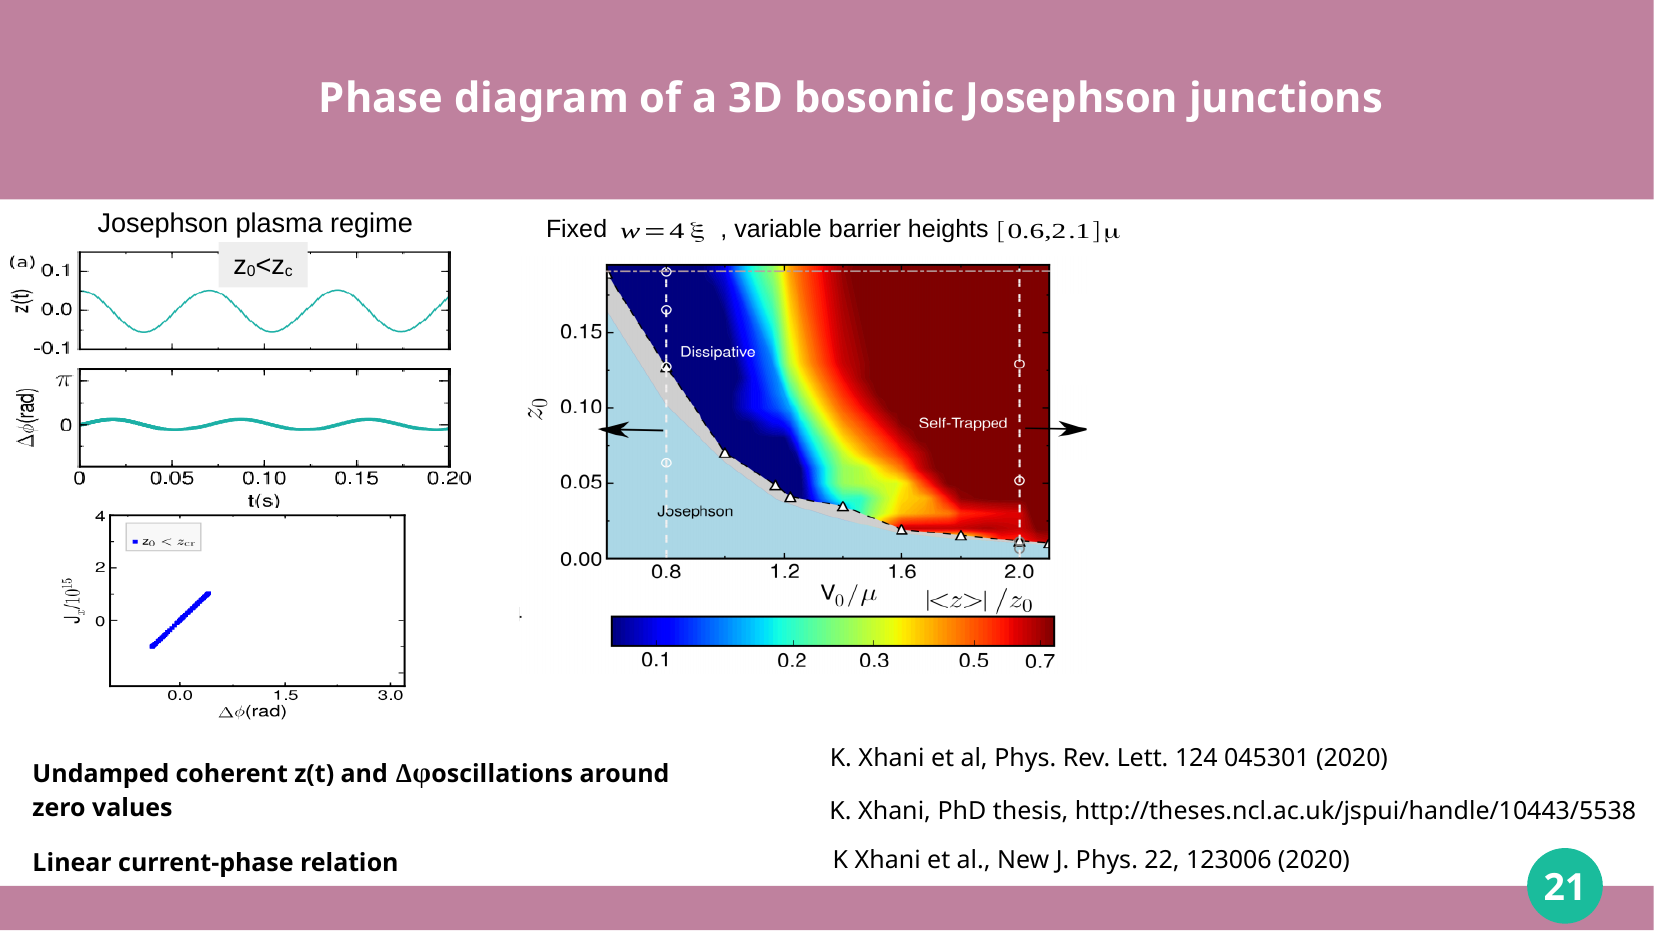

# Phase diagram of a 3D bosonic Josephson junctions
Josephson plasma regime
, variable barrier heights
Fixed
z0<zc
K. Xhani et al, Phys. Rev. Lett. 124 045301 (2020)
Undamped coherent z(t) and Δφoscillations around zero values
K. Xhani, PhD thesis, http://theses.ncl.ac.uk/jspui/handle/10443/5538
K Xhani et al., New J. Phys. 22, 123006 (2020)
Linear current-phase relation